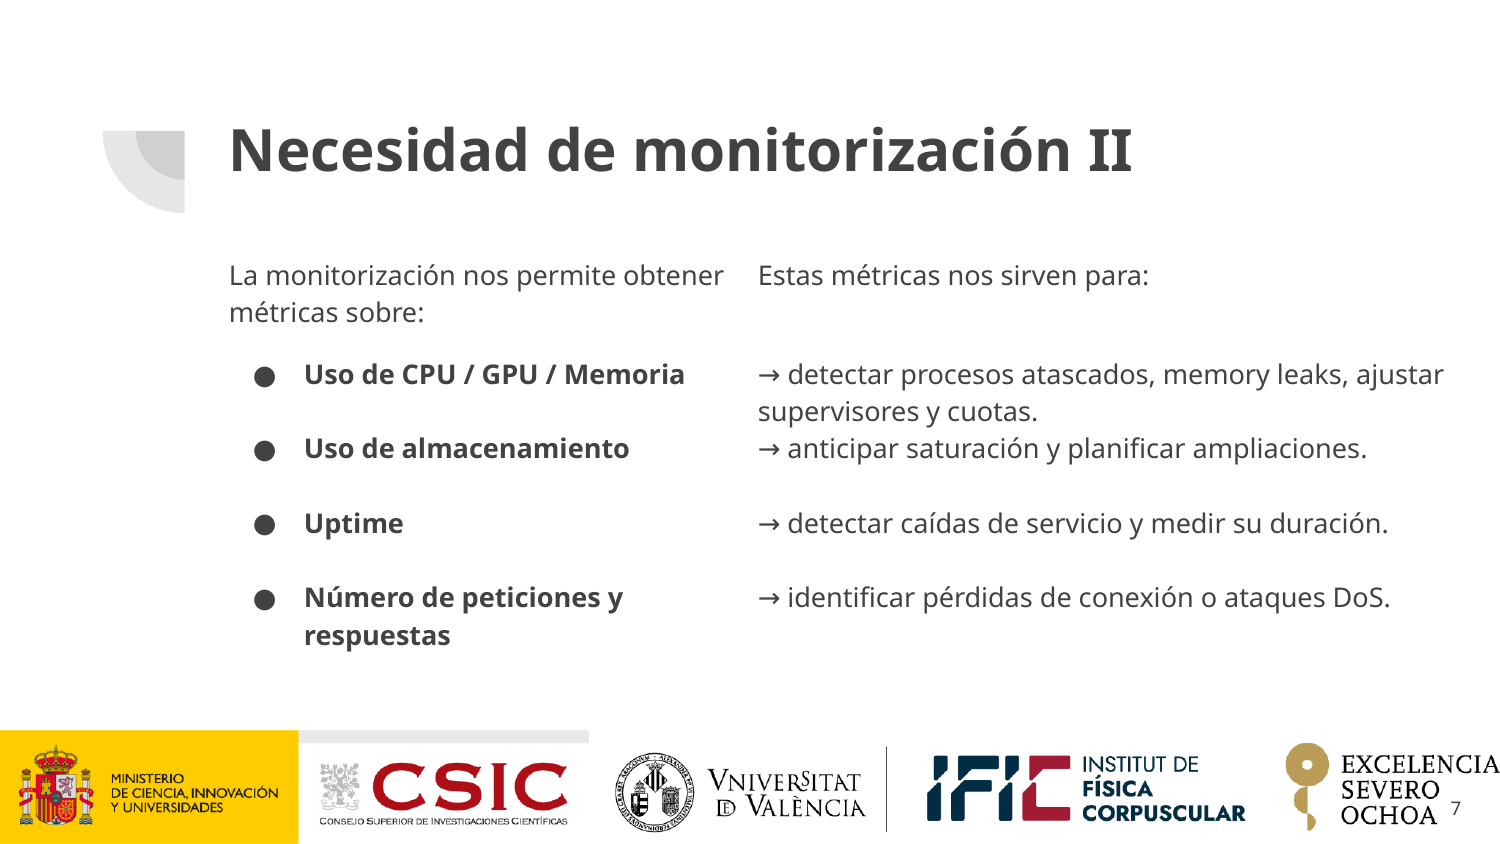

# Necesidad de monitorización II
Estas métricas nos sirven para:
→ detectar procesos atascados, memory leaks, ajustar supervisores y cuotas.
→ anticipar saturación y planificar ampliaciones.
→ detectar caídas de servicio y medir su duración.
→ identificar pérdidas de conexión o ataques DoS.
La monitorización nos permite obtener métricas sobre:
Uso de CPU / GPU / Memoria
Uso de almacenamiento
Uptime
Número de peticiones y respuestas